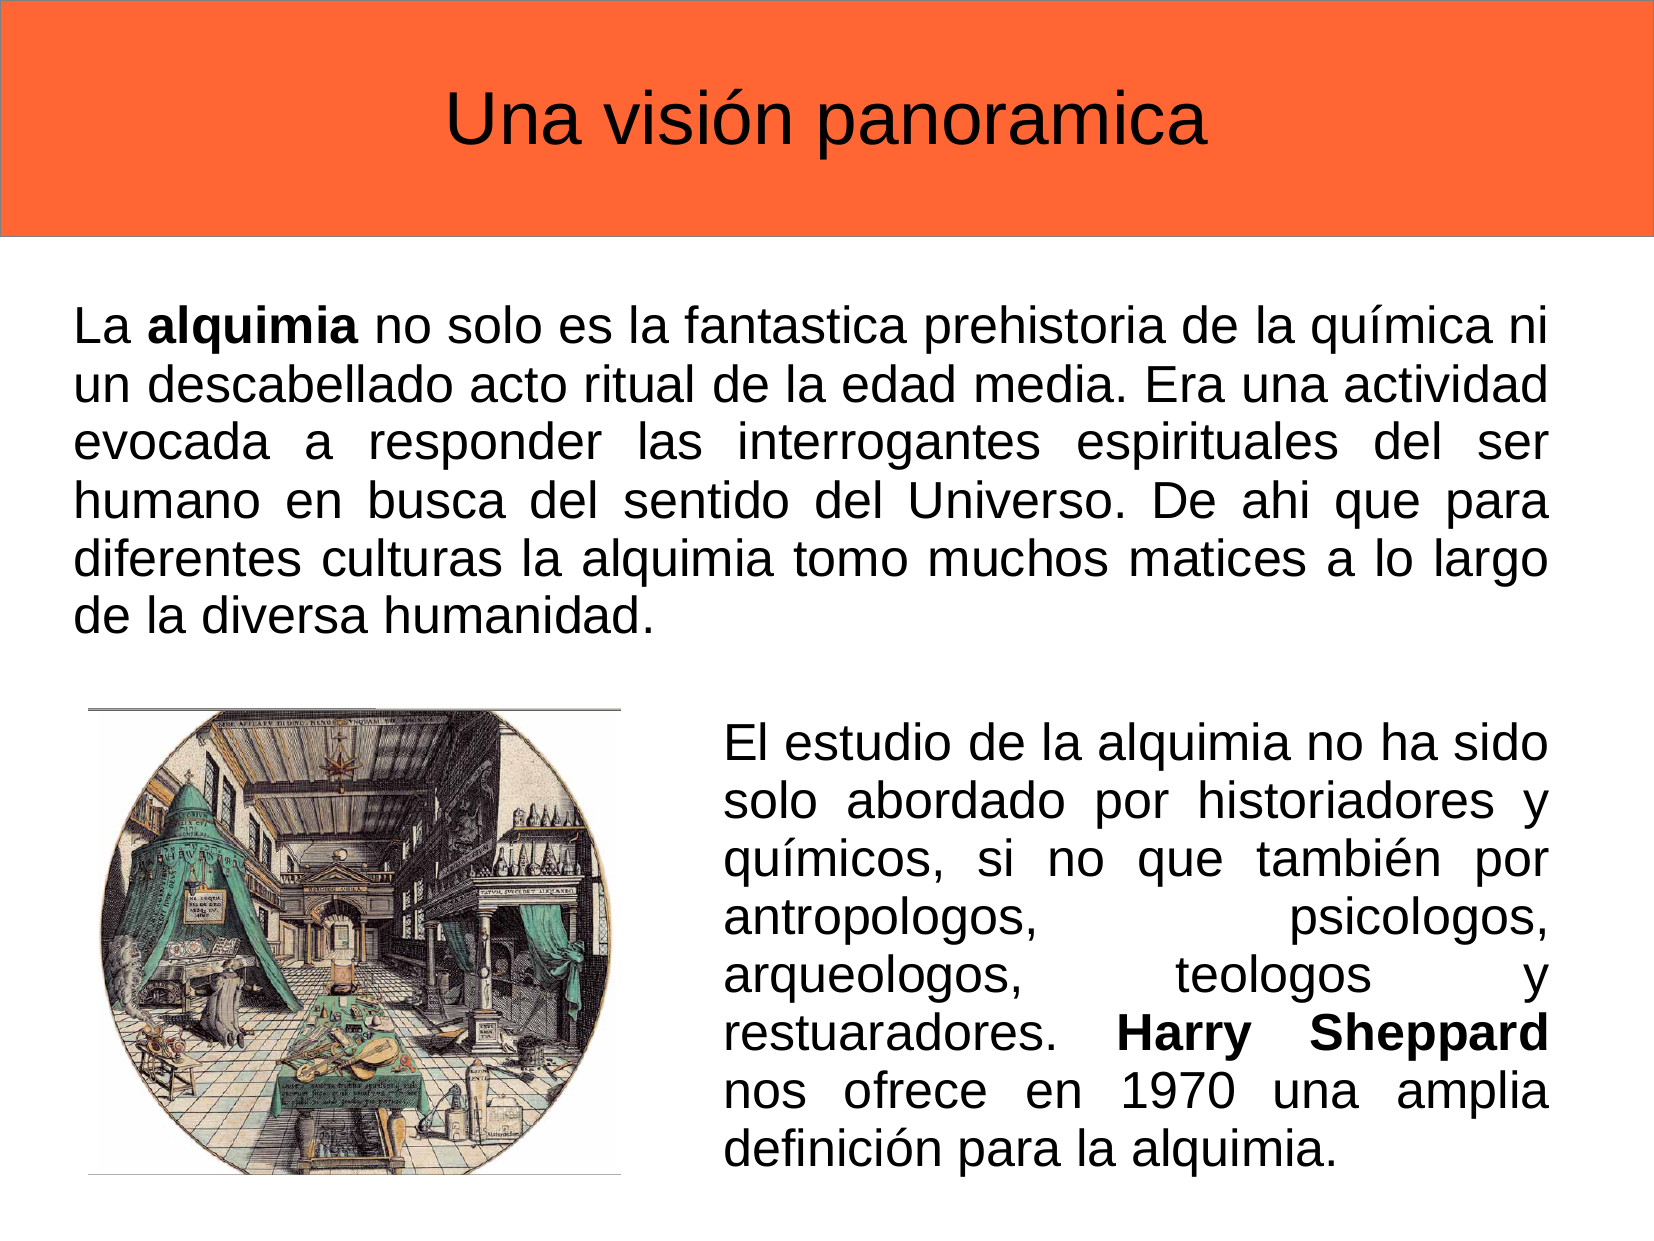

Una visión panoramica
La alquimia no solo es la fantastica prehistoria de la química ni un descabellado acto ritual de la edad media. Era una actividad evocada a responder las interrogantes espirituales del ser humano en busca del sentido del Universo. De ahi que para diferentes culturas la alquimia tomo muchos matices a lo largo de la diversa humanidad.
El estudio de la alquimia no ha sido solo abordado por historiadores y químicos, si no que también por antropologos, psicologos, arqueologos, teologos y restuaradores. Harry Sheppard nos ofrece en 1970 una amplia definición para la alquimia.